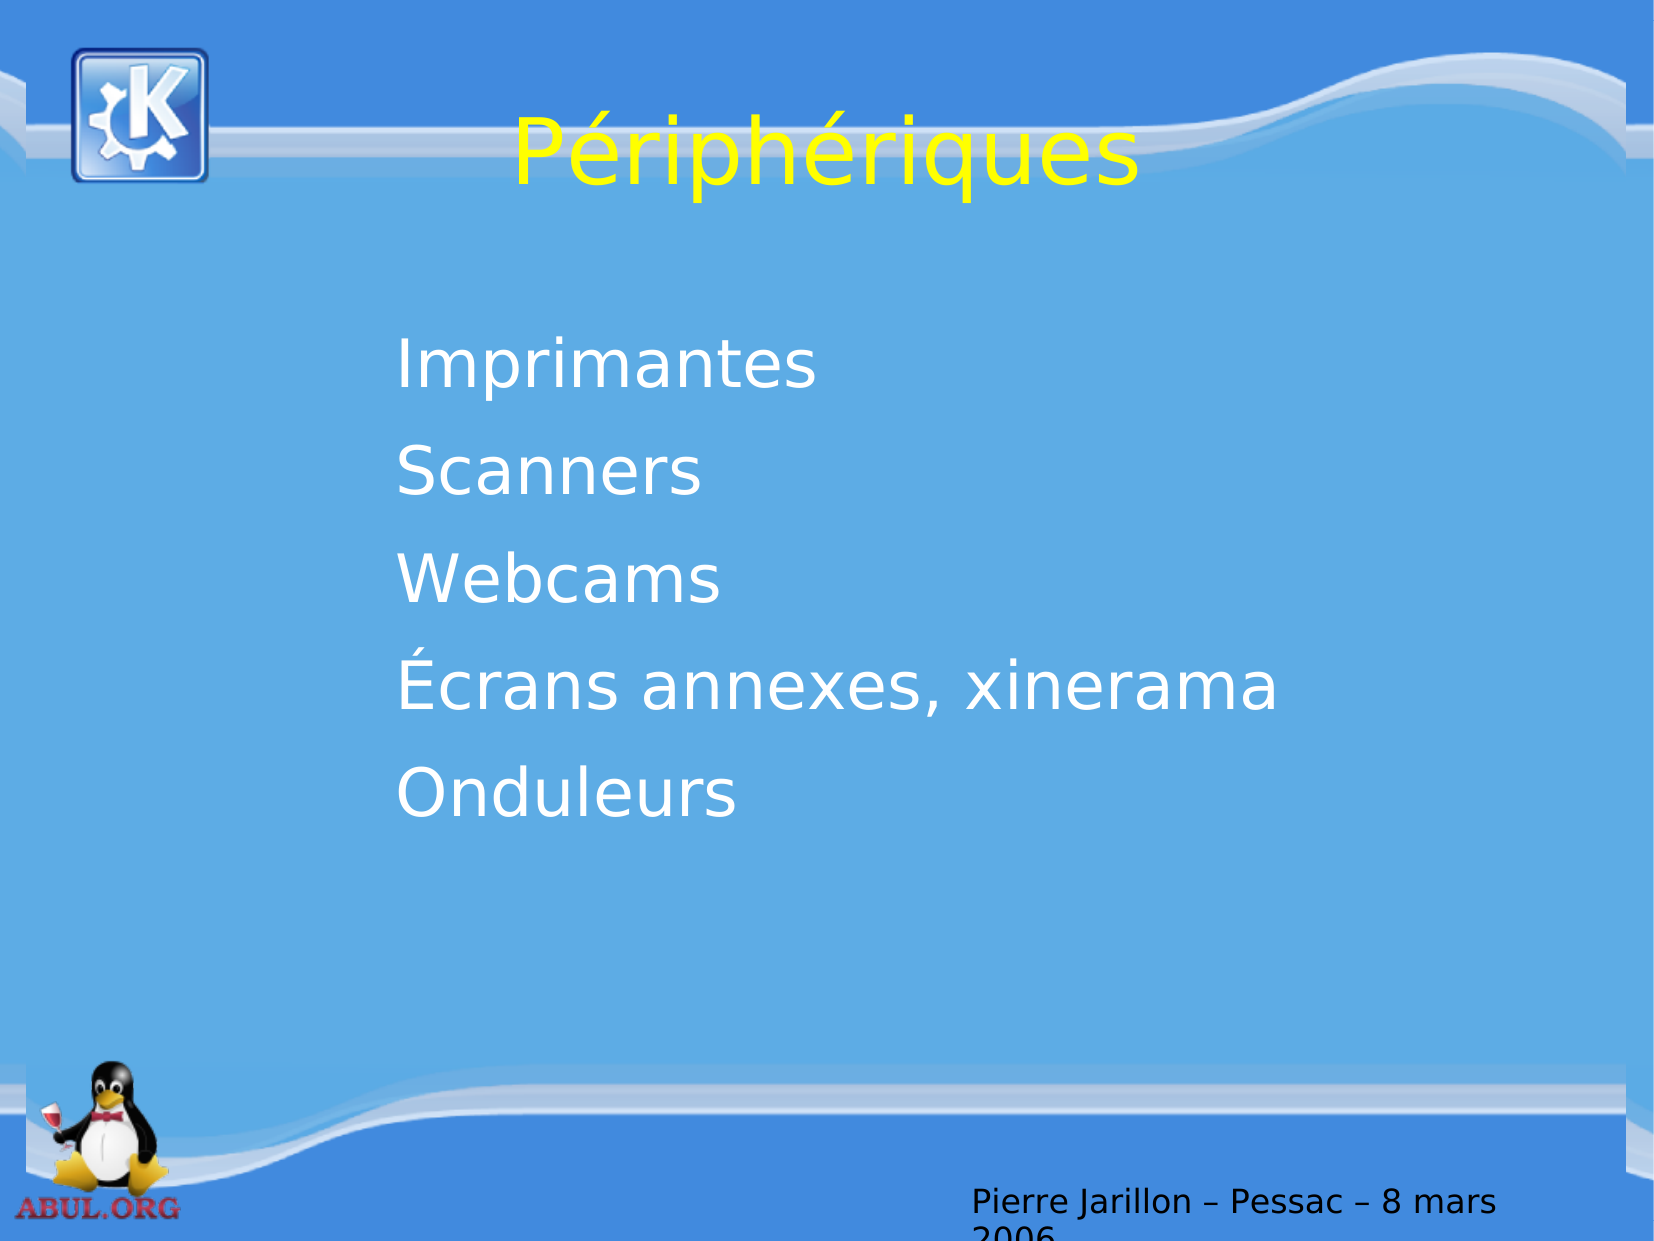

# Périphériques
Imprimantes
Scanners
Webcams
Écrans annexes, xinerama
Onduleurs
Pierre Jarillon – Pessac – 8 mars 2006